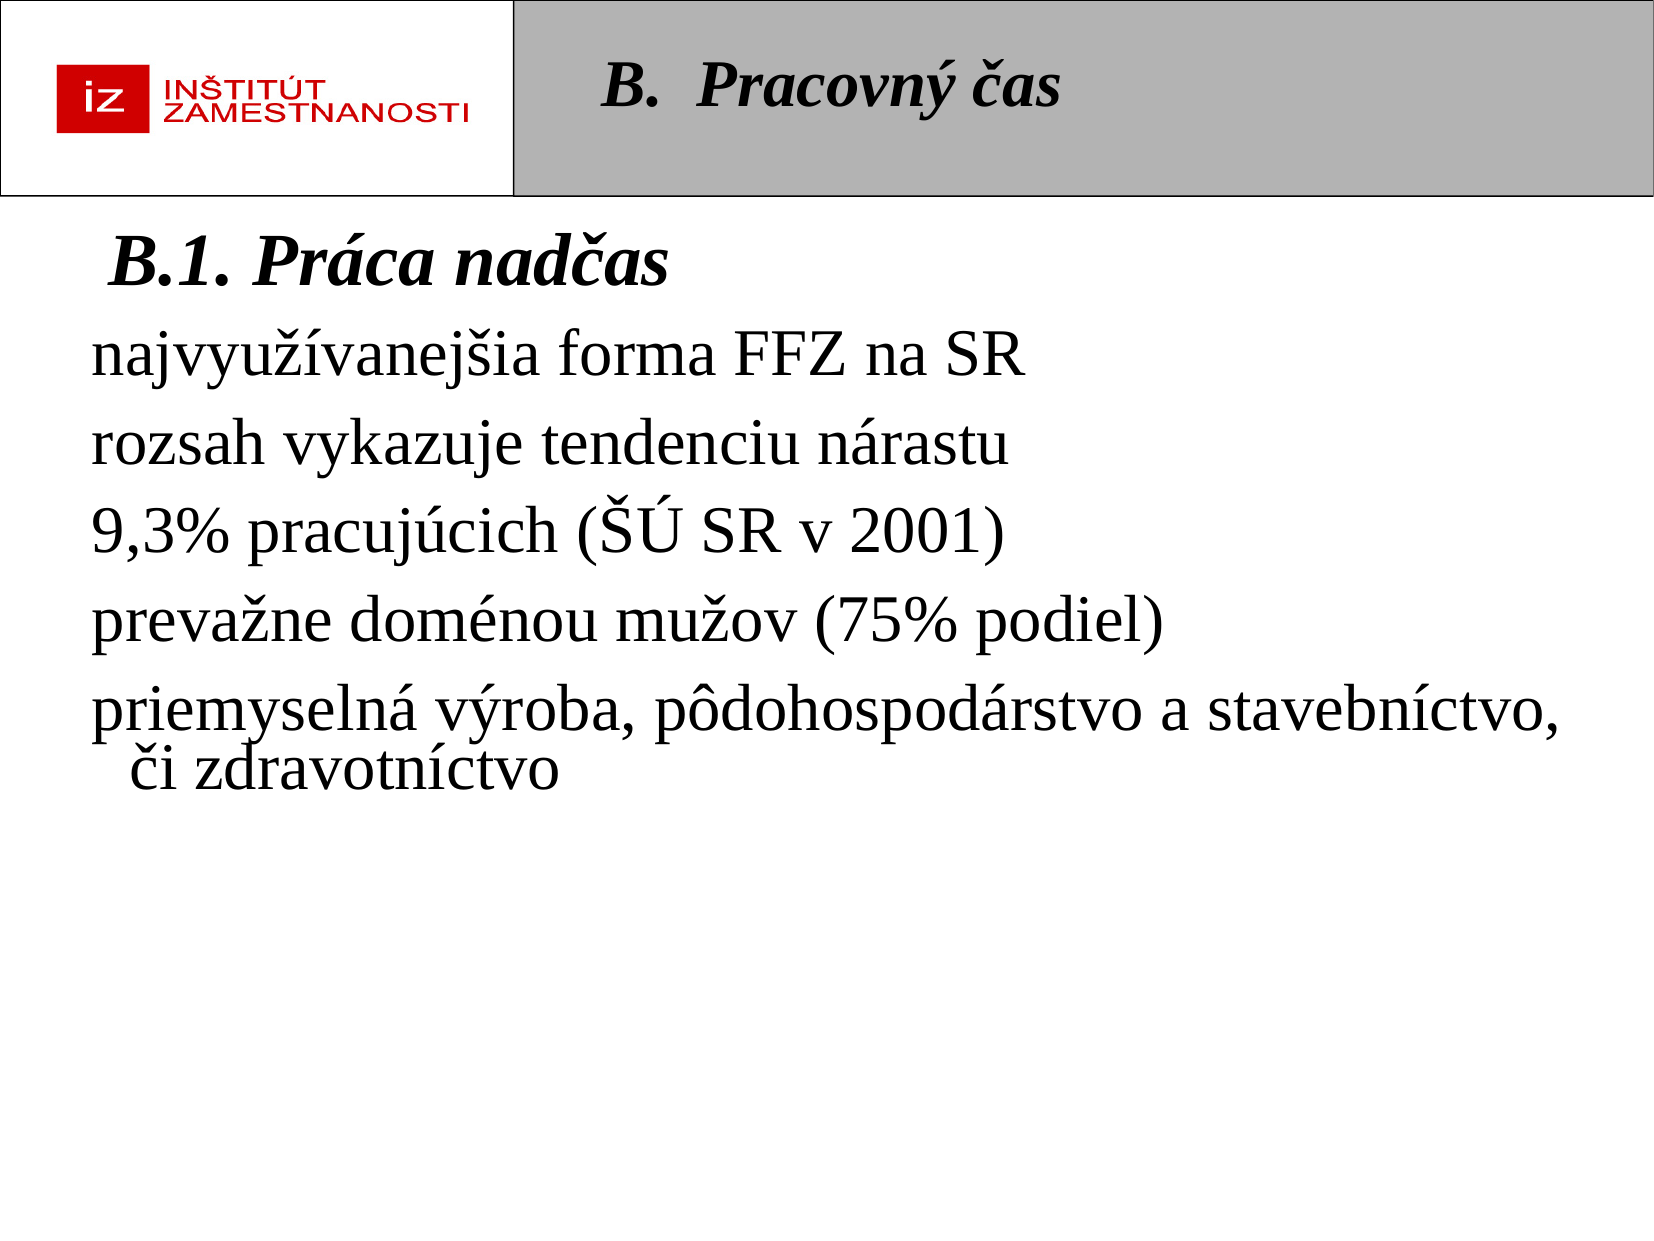

B. Pracovný čas
# B.1. Práca nadčas
najvyužívanejšia forma FFZ na SR
rozsah vykazuje tendenciu nárastu
9,3% pracujúcich (ŠÚ SR v 2001)
prevažne doménou mužov (75% podiel)
priemyselná výroba, pôdohospodárstvo a stavebníctvo, či zdravotníctvo